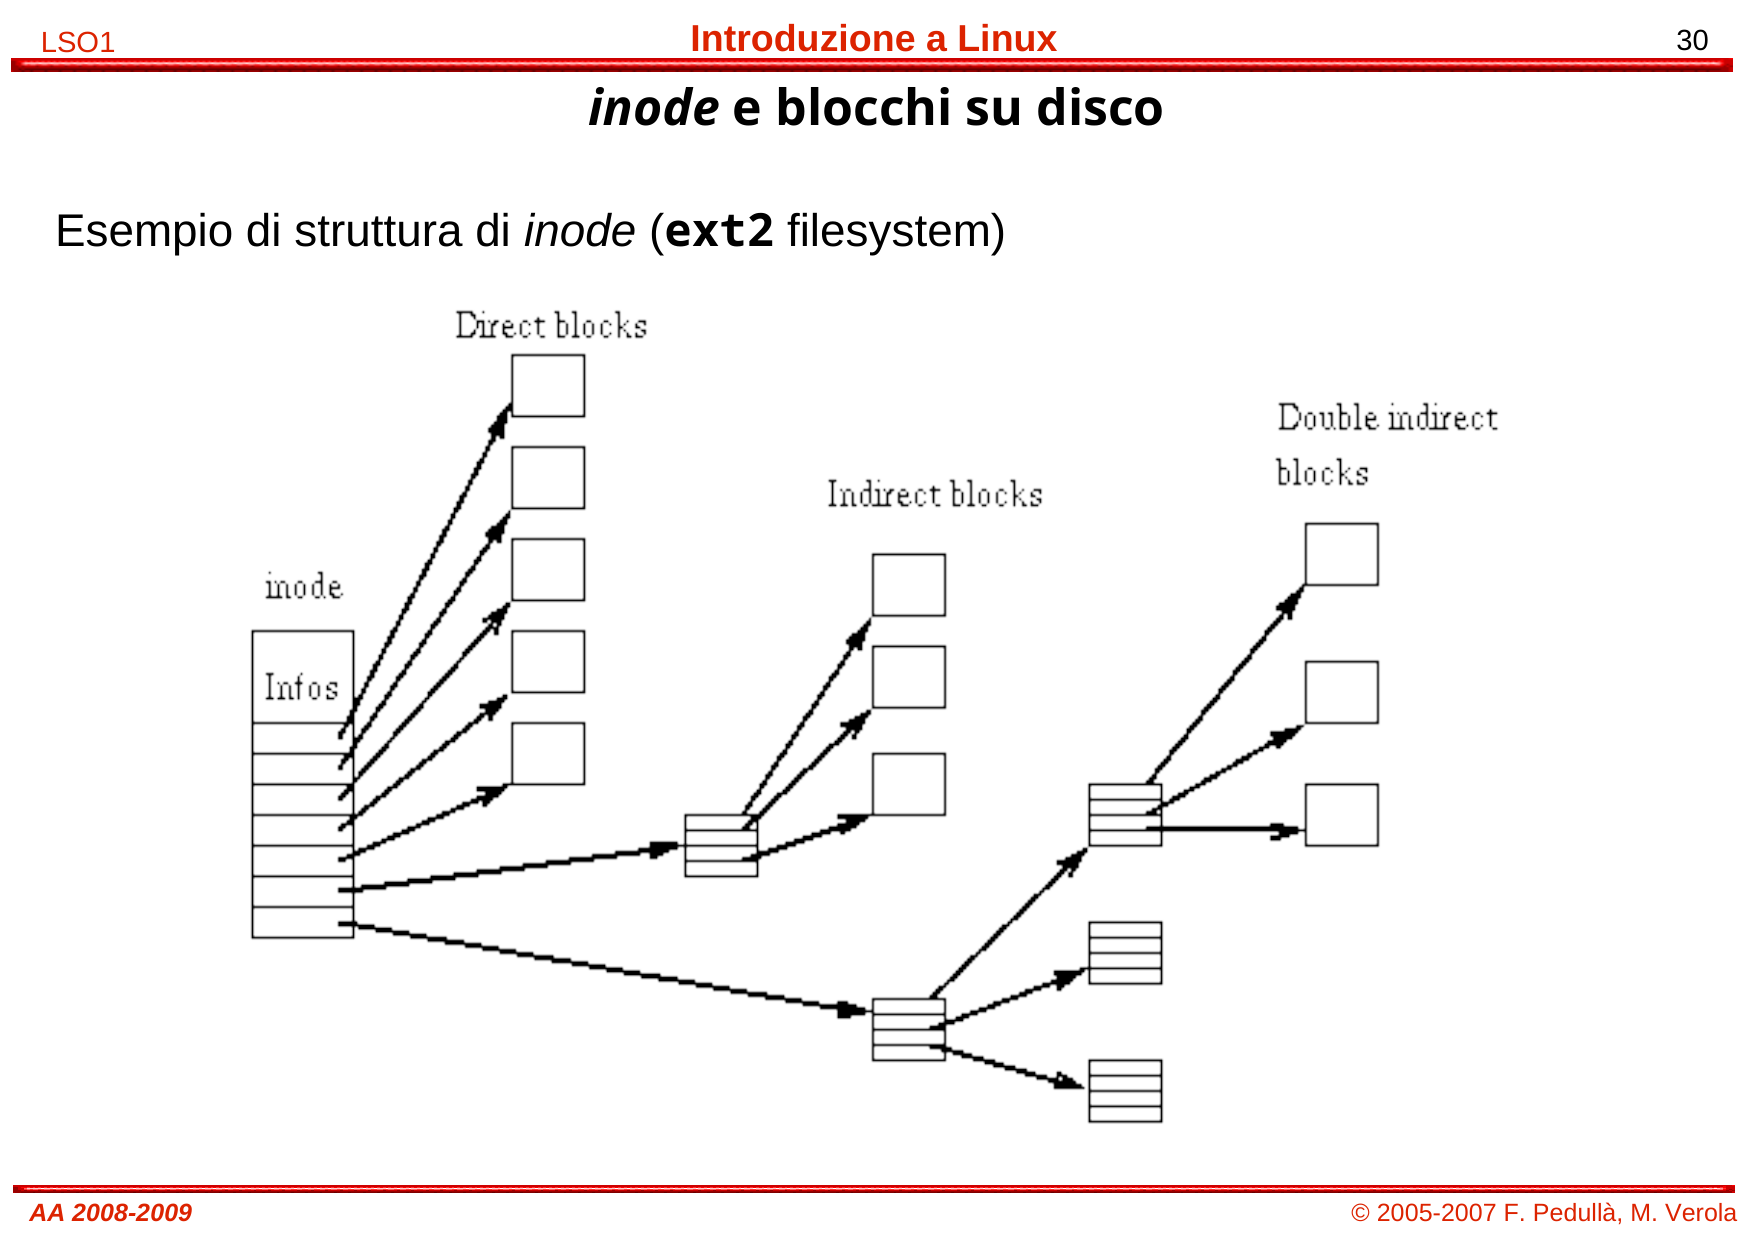

inode e blocchi su disco
# Esempio di struttura di inode (ext2 filesystem)